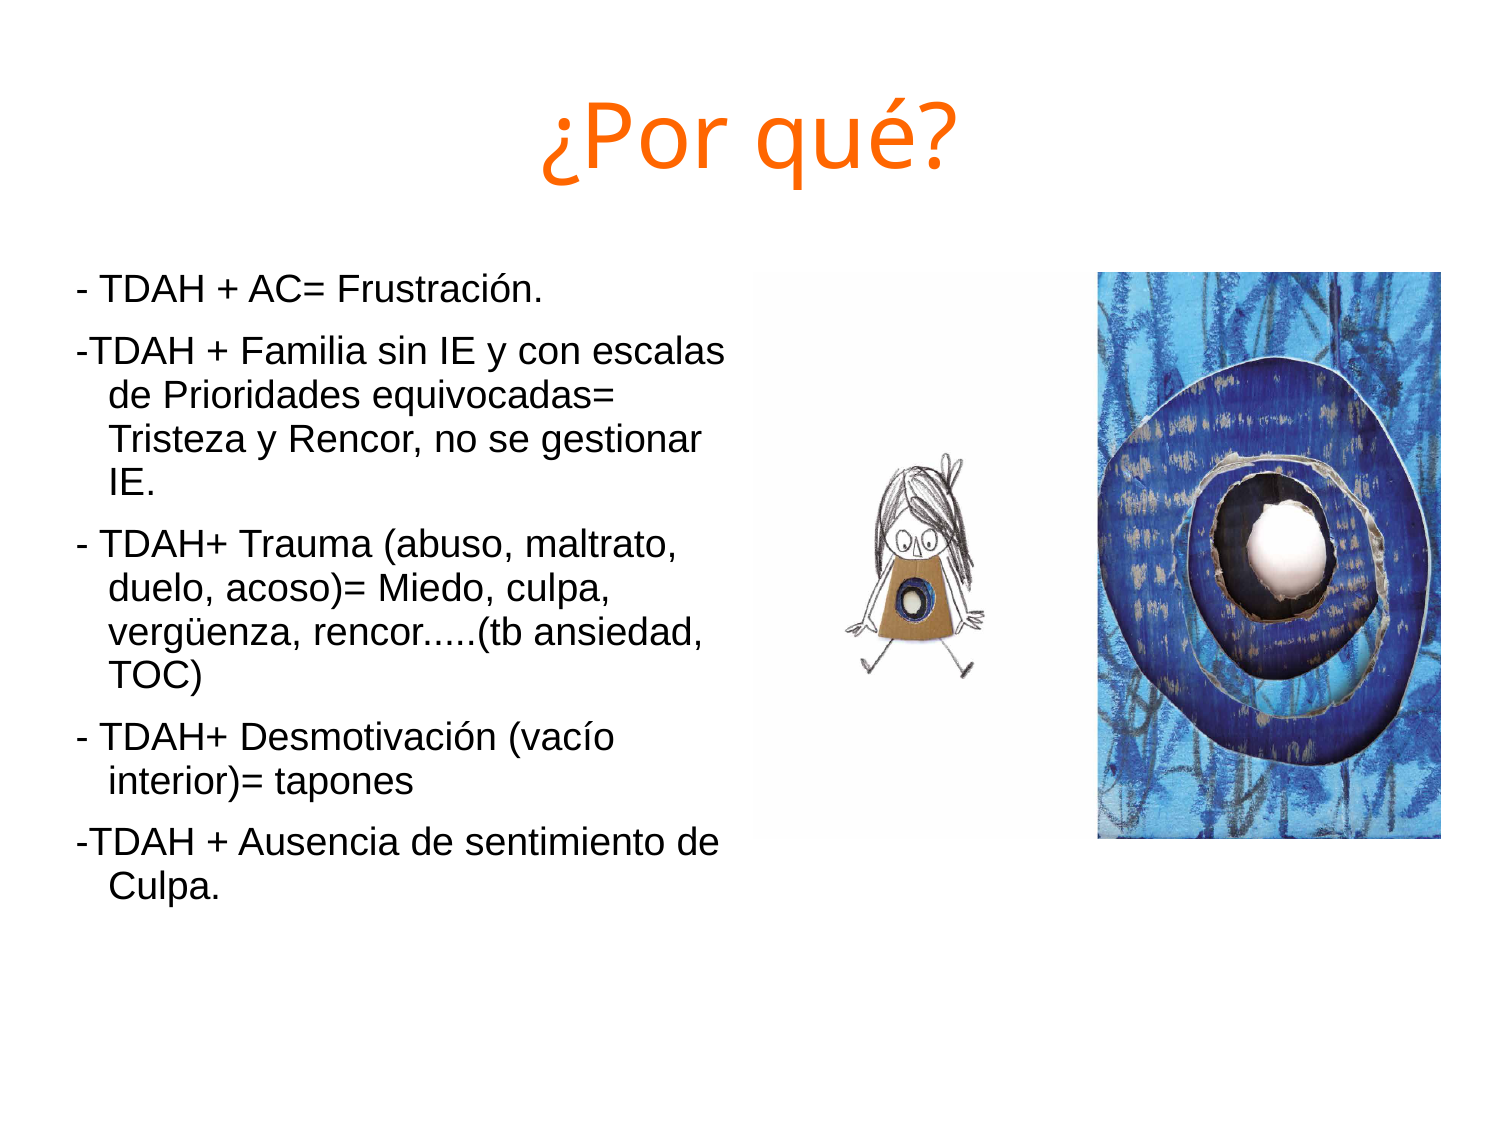

# ¿Por qué?
- TDAH + AC= Frustración.
-TDAH + Familia sin IE y con escalas de Prioridades equivocadas= Tristeza y Rencor, no se gestionar IE.
- TDAH+ Trauma (abuso, maltrato, duelo, acoso)= Miedo, culpa, vergüenza, rencor.....(tb ansiedad, TOC)
- TDAH+ Desmotivación (vacío interior)= tapones
-TDAH + Ausencia de sentimiento de Culpa.